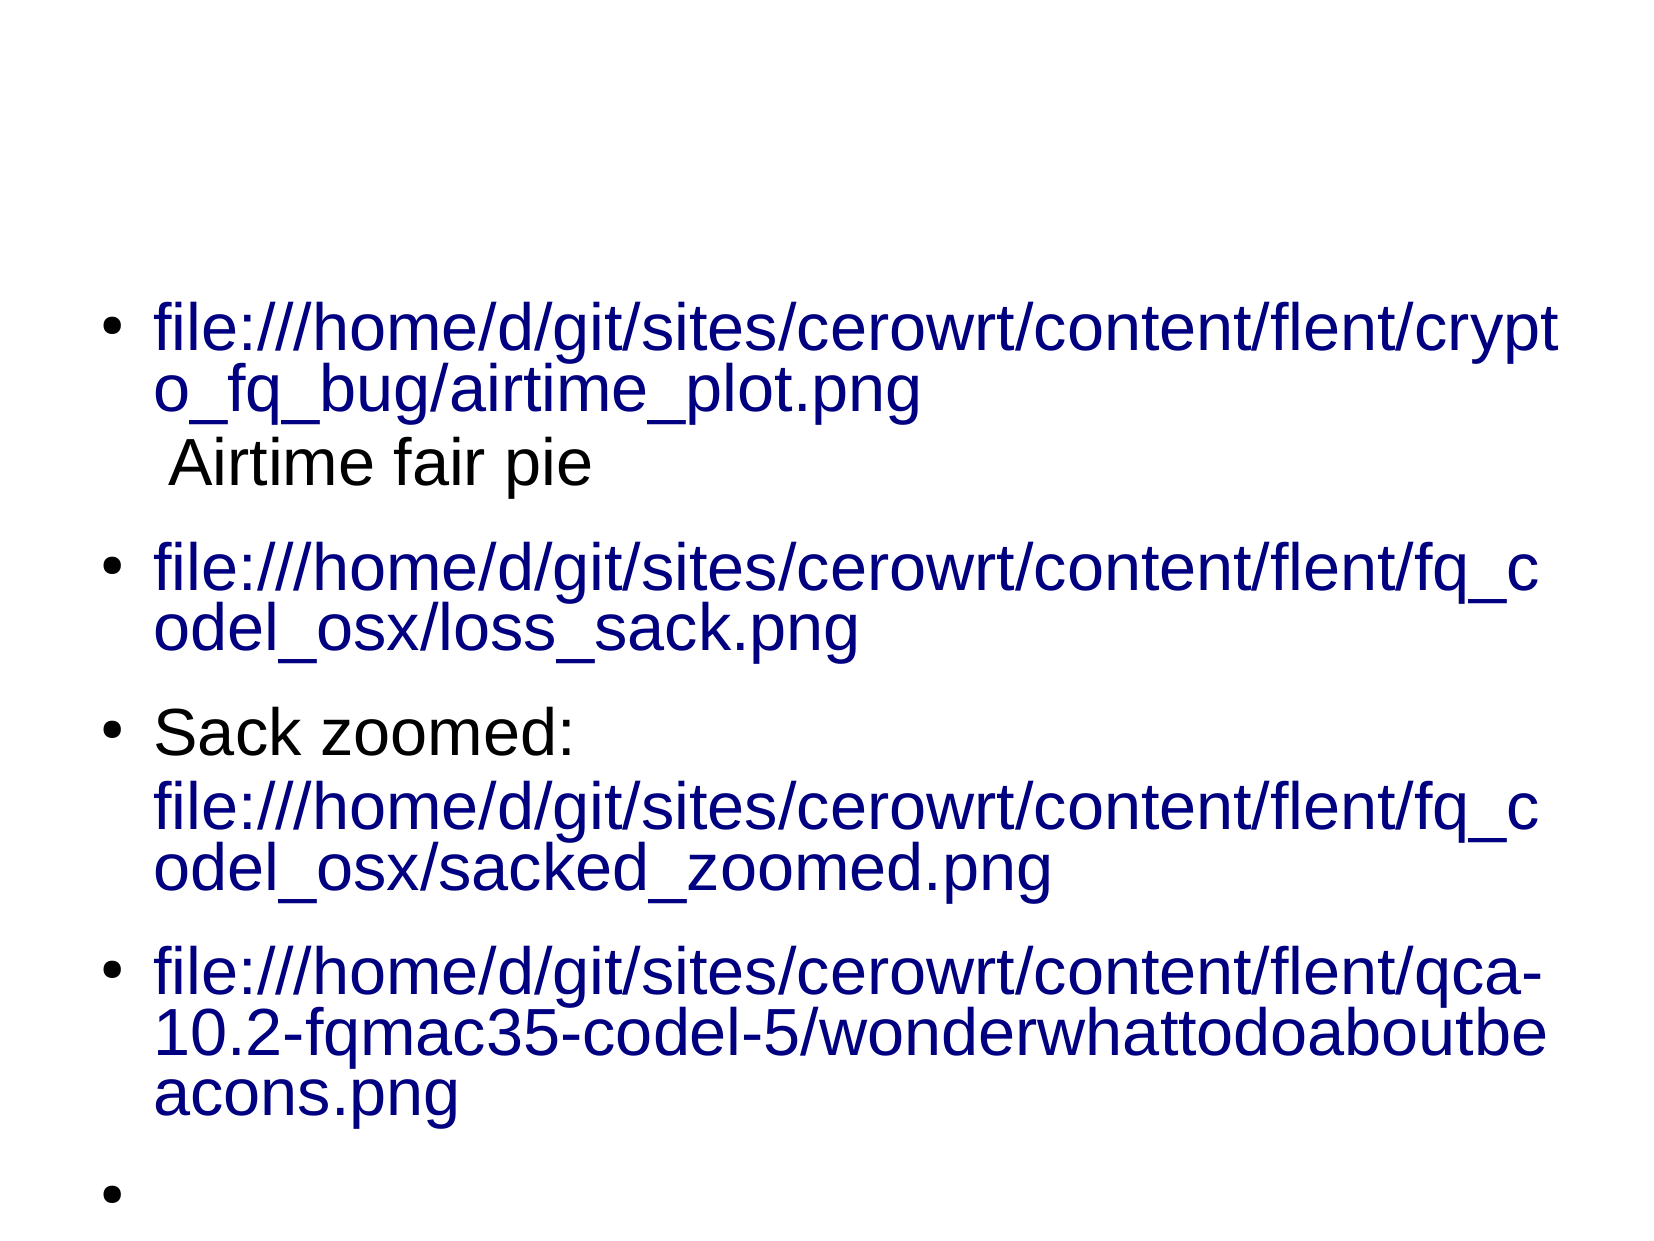

#
file:///home/d/git/sites/cerowrt/content/flent/crypto_fq_bug/airtime_plot.png Airtime fair pie
file:///home/d/git/sites/cerowrt/content/flent/fq_codel_osx/loss_sack.png
Sack zoomed: file:///home/d/git/sites/cerowrt/content/flent/fq_codel_osx/sacked_zoomed.png
file:///home/d/git/sites/cerowrt/content/flent/qca-10.2-fqmac35-codel-5/wonderwhattodoaboutbeacons.png